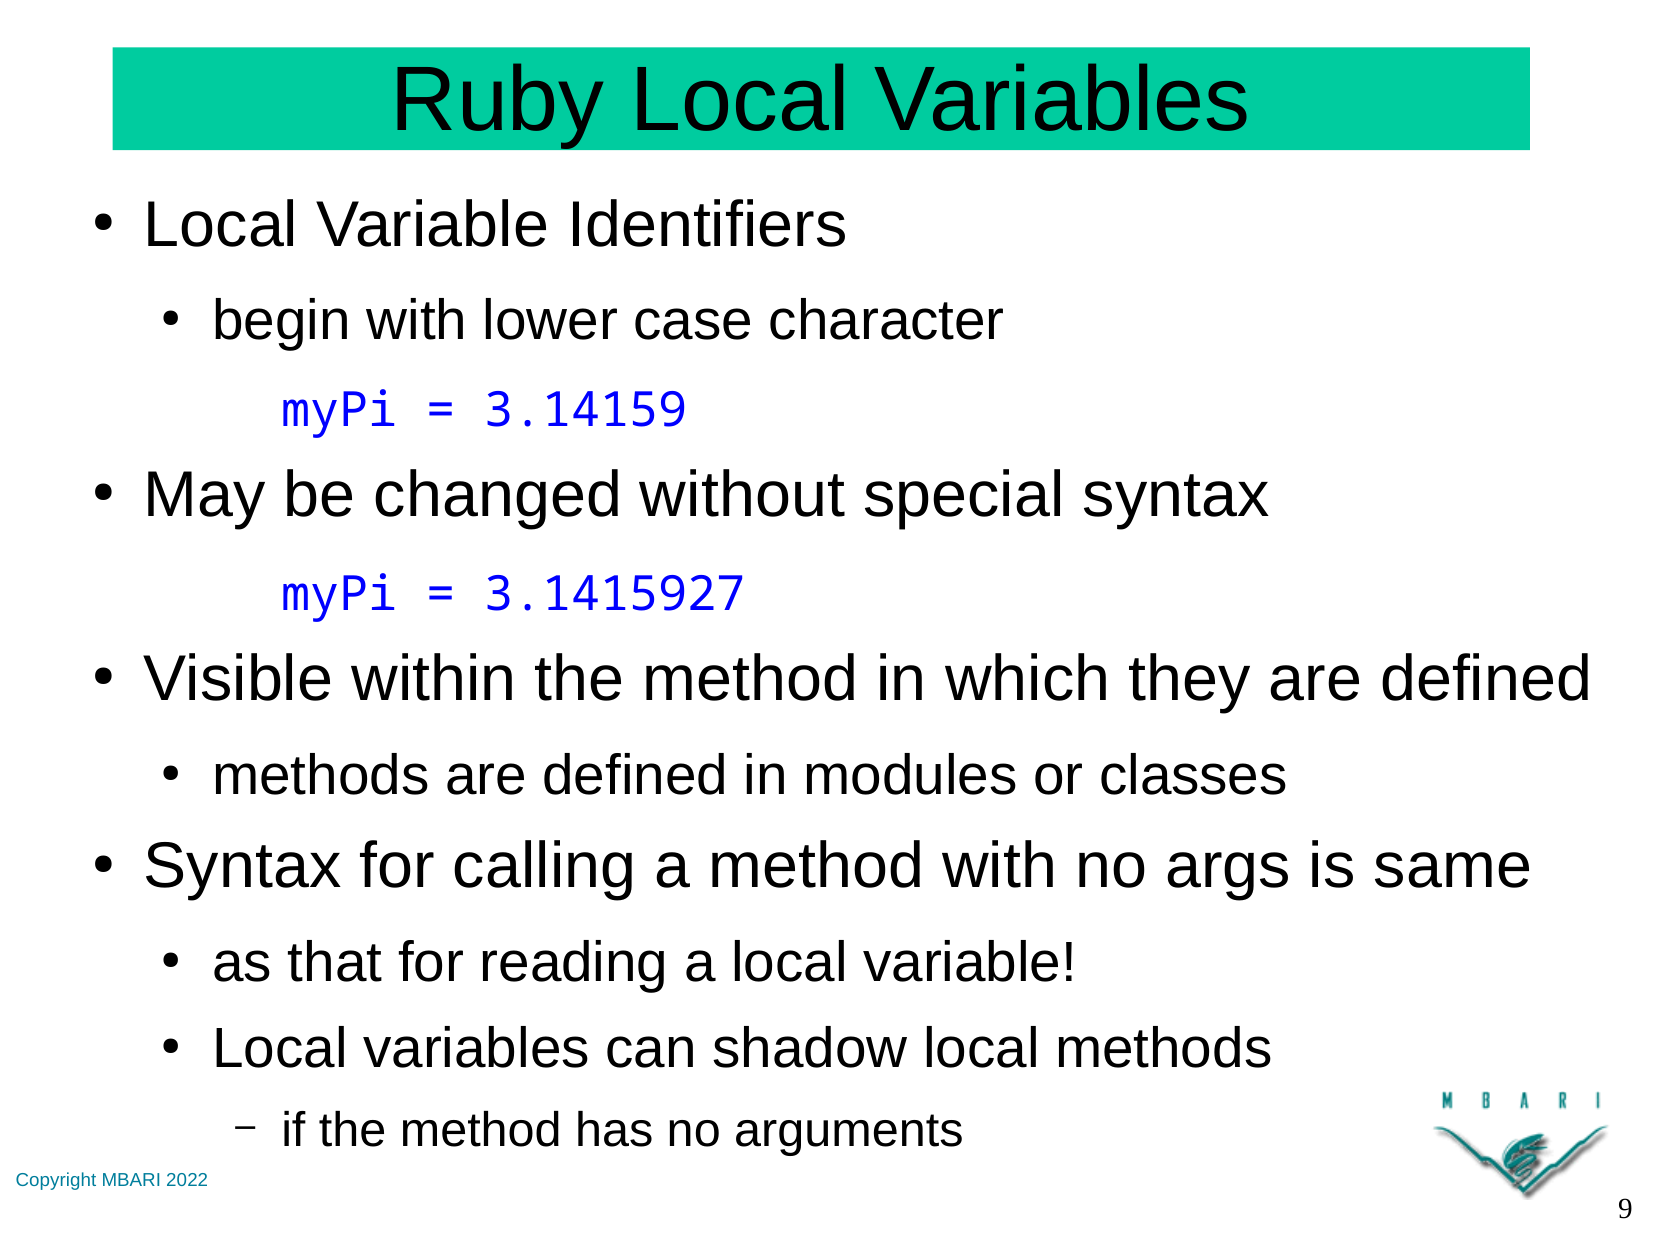

# Ruby Local Variables
Local Variable Identifiers
begin with lower case character
myPi = 3.14159
May be changed without special syntax
myPi = 3.1415927
Visible within the method in which they are defined
methods are defined in modules or classes
Syntax for calling a method with no args is same
as that for reading a local variable!
Local variables can shadow local methods
if the method has no arguments